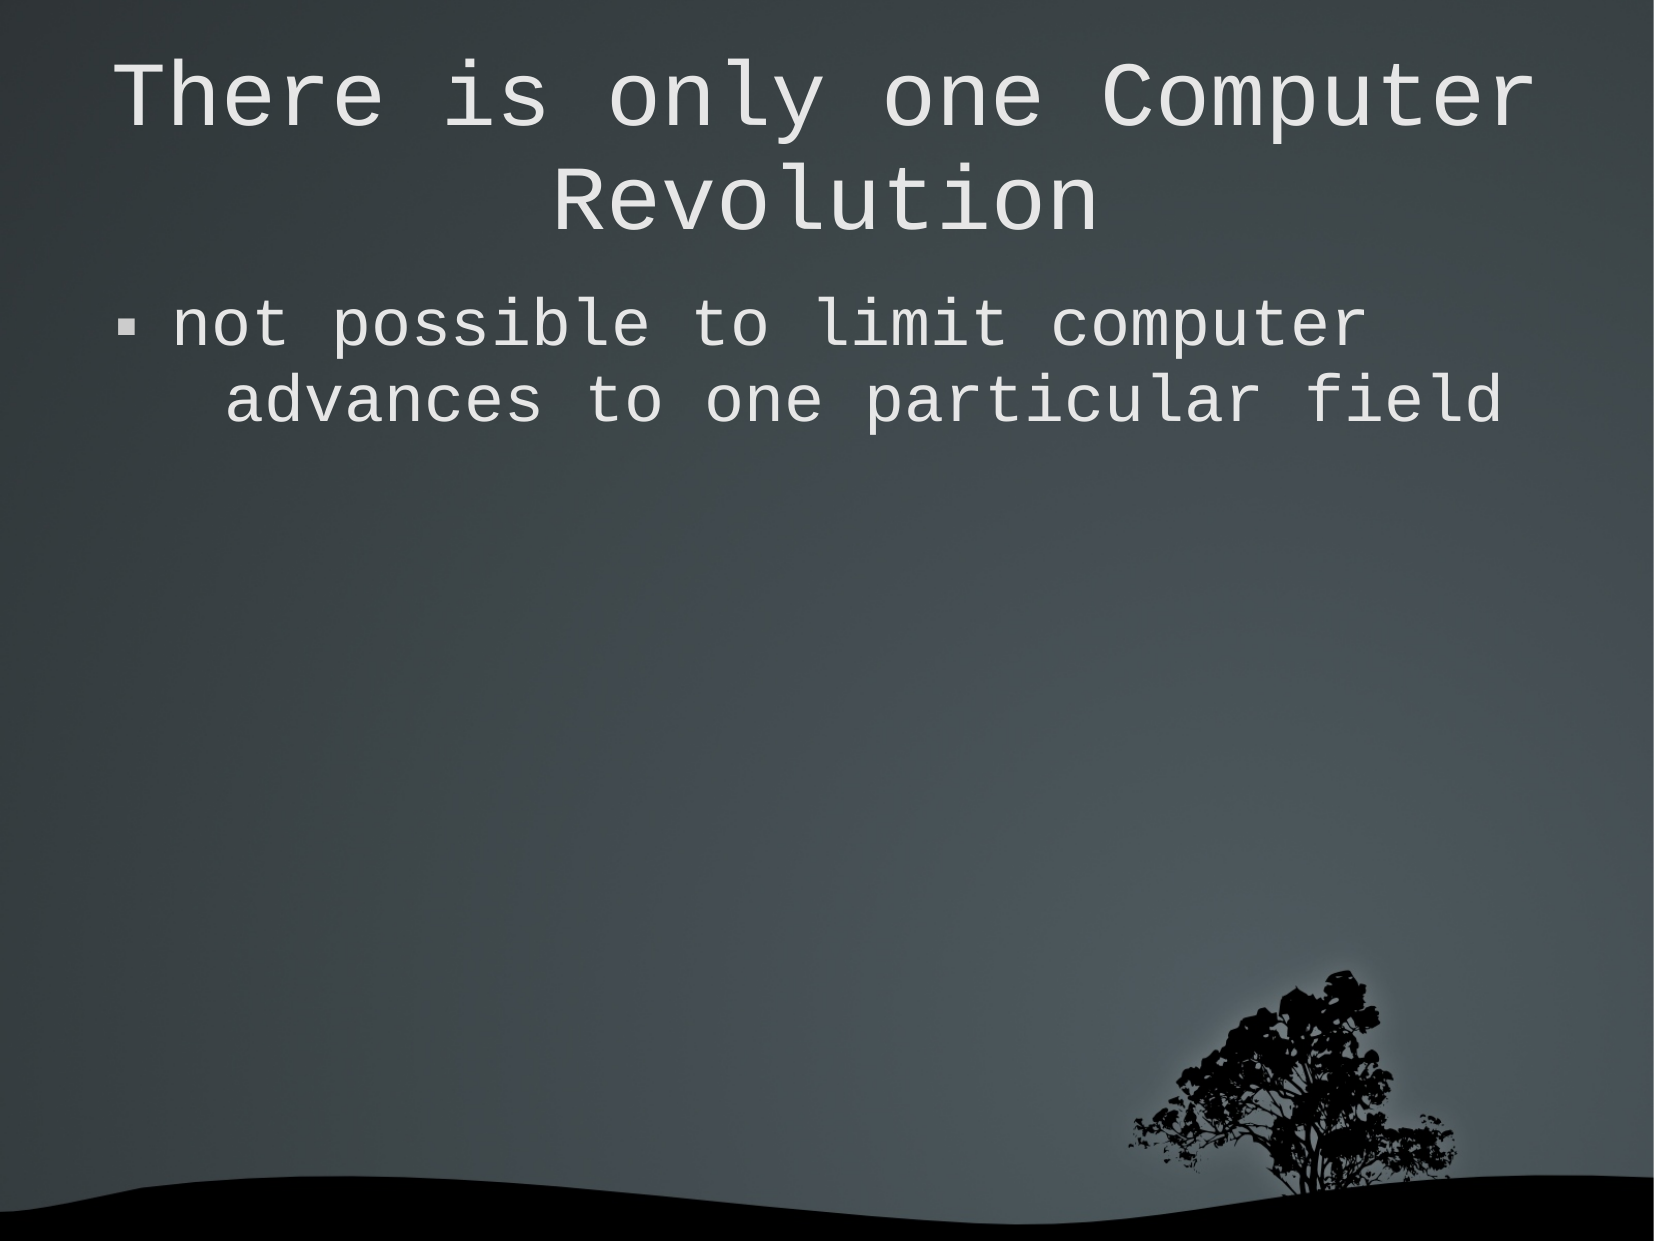

# There is only one Computer Revolution
not possible to limit computer advances to one particular field